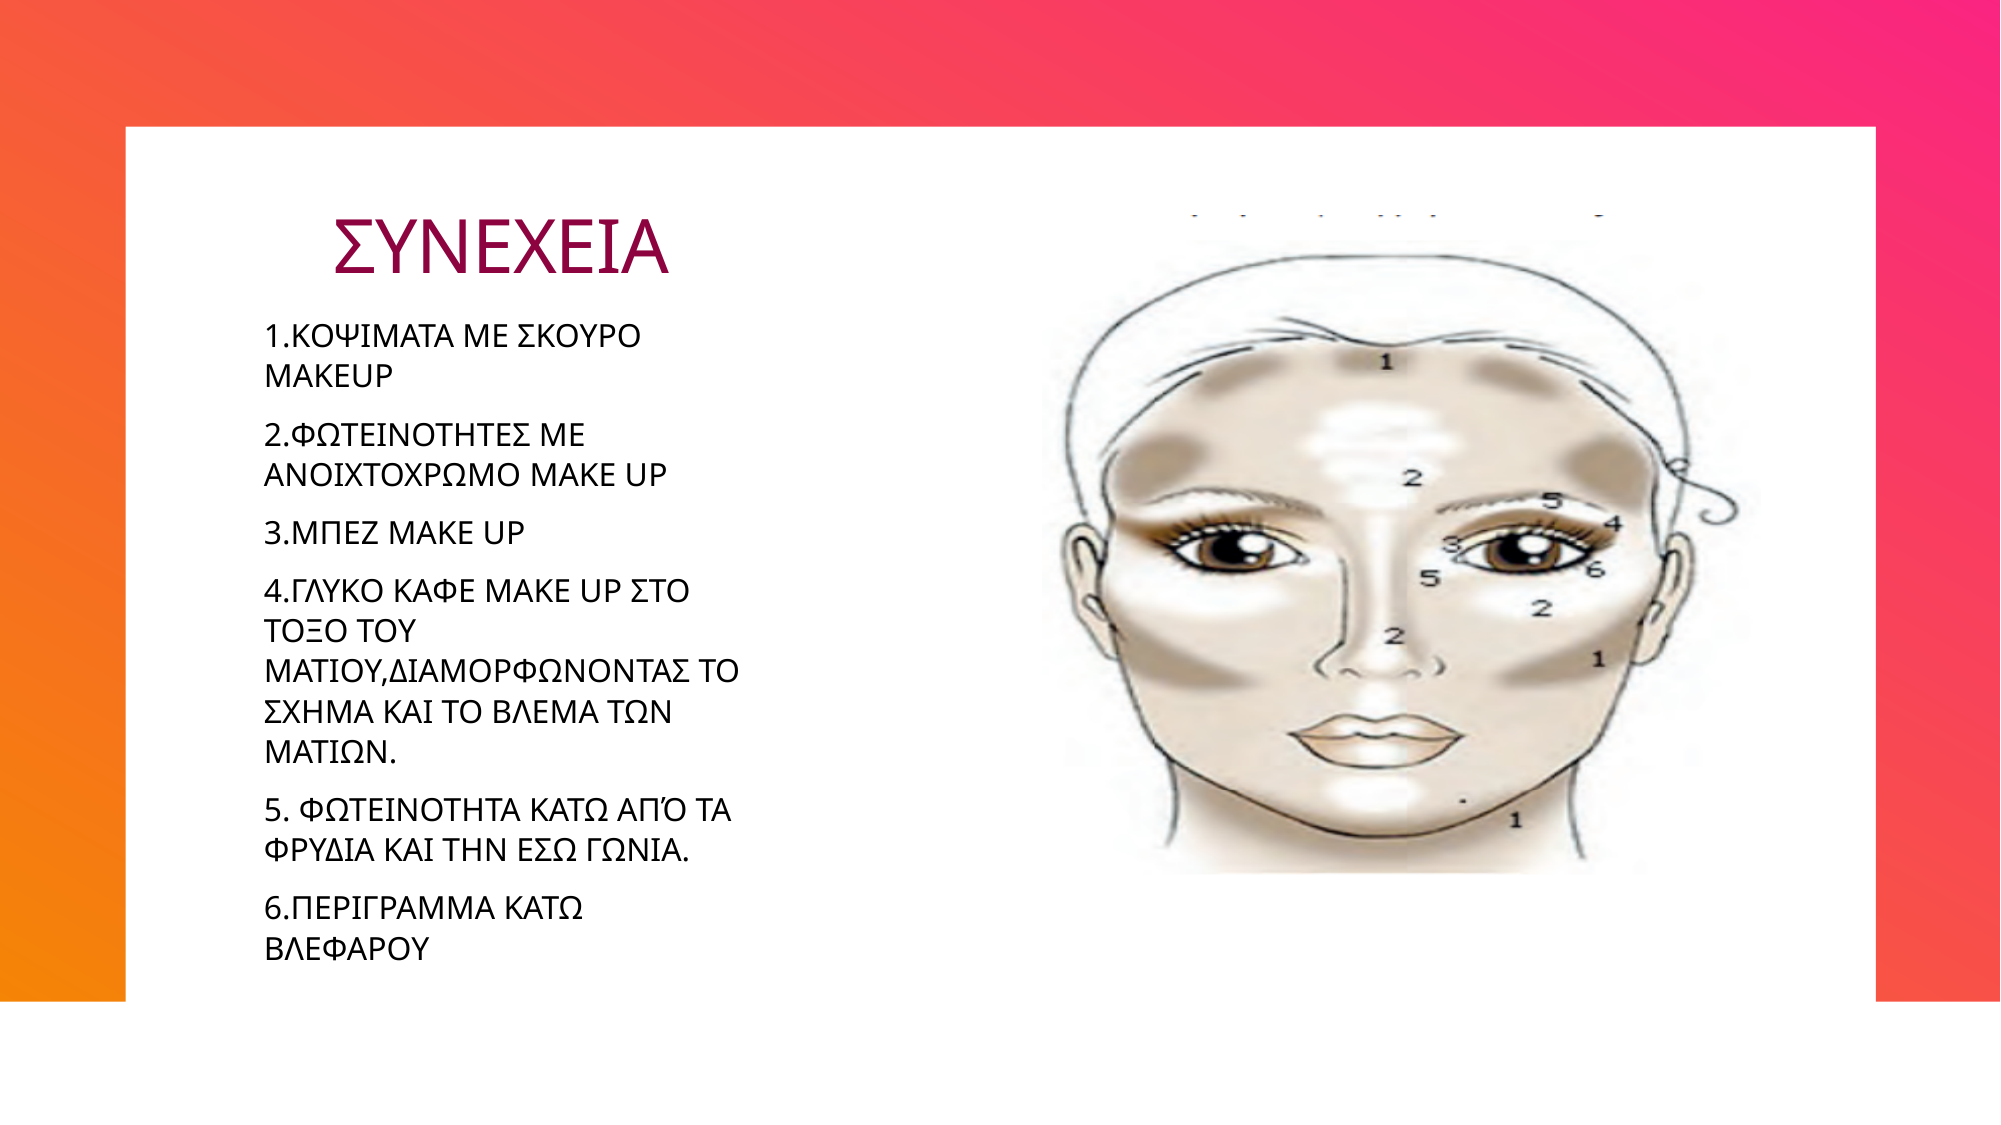

# ΣΥΝΕΧΕΙΑ
1.ΚΟΨΙΜΑΤΑ ΜΕ ΣΚΟΥΡΟ MAKEUP
2.ΦΩΤΕΙΝΟΤΗΤΕΣ ΜΕ ΑΝΟΙΧΤΟΧΡΩΜΟ MAKE UP
3.ΜΠΕΖ MAKE UP
4.ΓΛΥΚΟ ΚΑΦΕ MAKE UP ΣΤΟ ΤΟΞΟ ΤΟΥ ΜΑΤΙΟΥ,ΔΙΑΜΟΡΦΩΝΟΝΤΑΣ ΤΟ ΣΧΗΜΑ ΚΑΙ ΤΟ ΒΛΕΜΑ ΤΩΝ ΜΑΤΙΩΝ.
5. ΦΩΤΕΙΝΟΤΗΤΑ ΚΑΤΩ ΑΠΌ ΤΑ ΦΡΥΔΙΑ ΚΑΙ ΤΗΝ ΕΣΩ ΓΩΝΙΑ.
6.ΠΕΡΙΓΡΑΜΜΑ ΚΑΤΩ ΒΛΕΦΑΡΟΥ